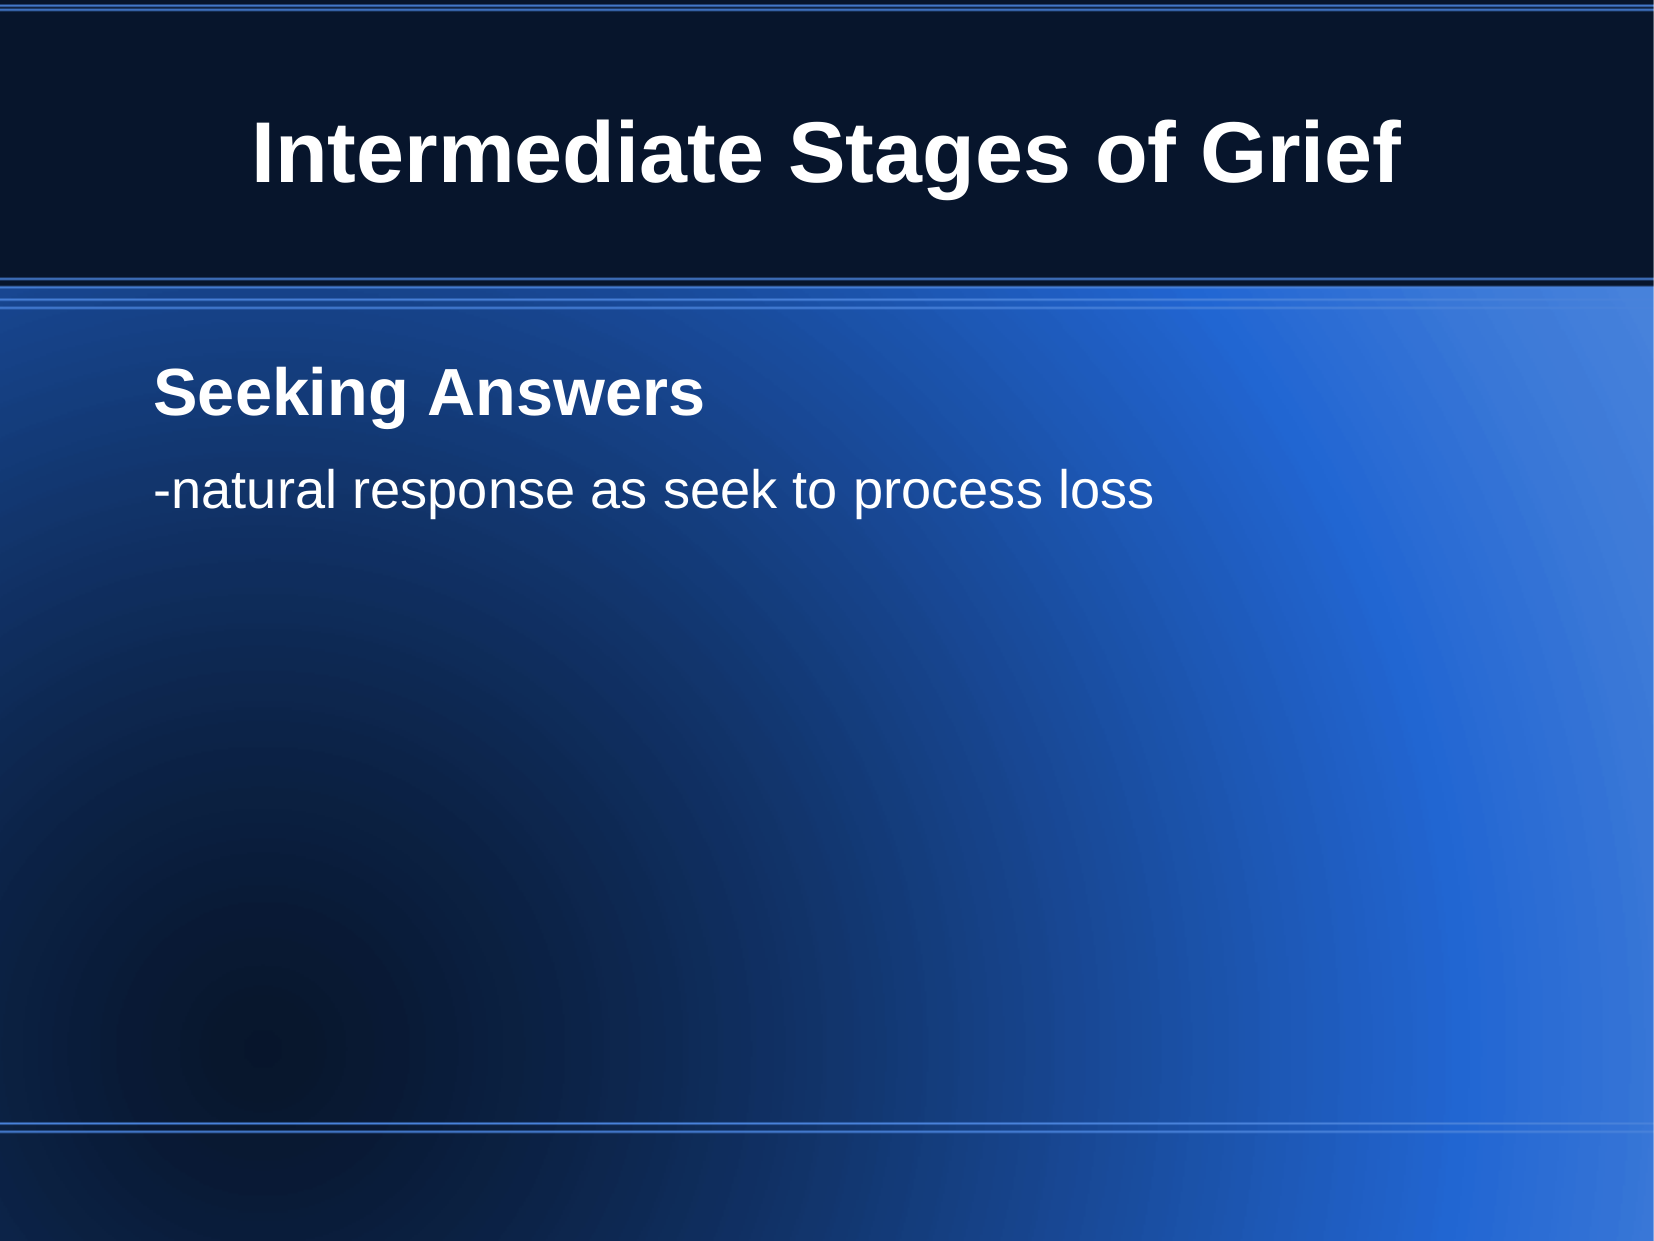

# Intermediate Stages of Grief
Seeking Answers
-natural response as seek to process loss